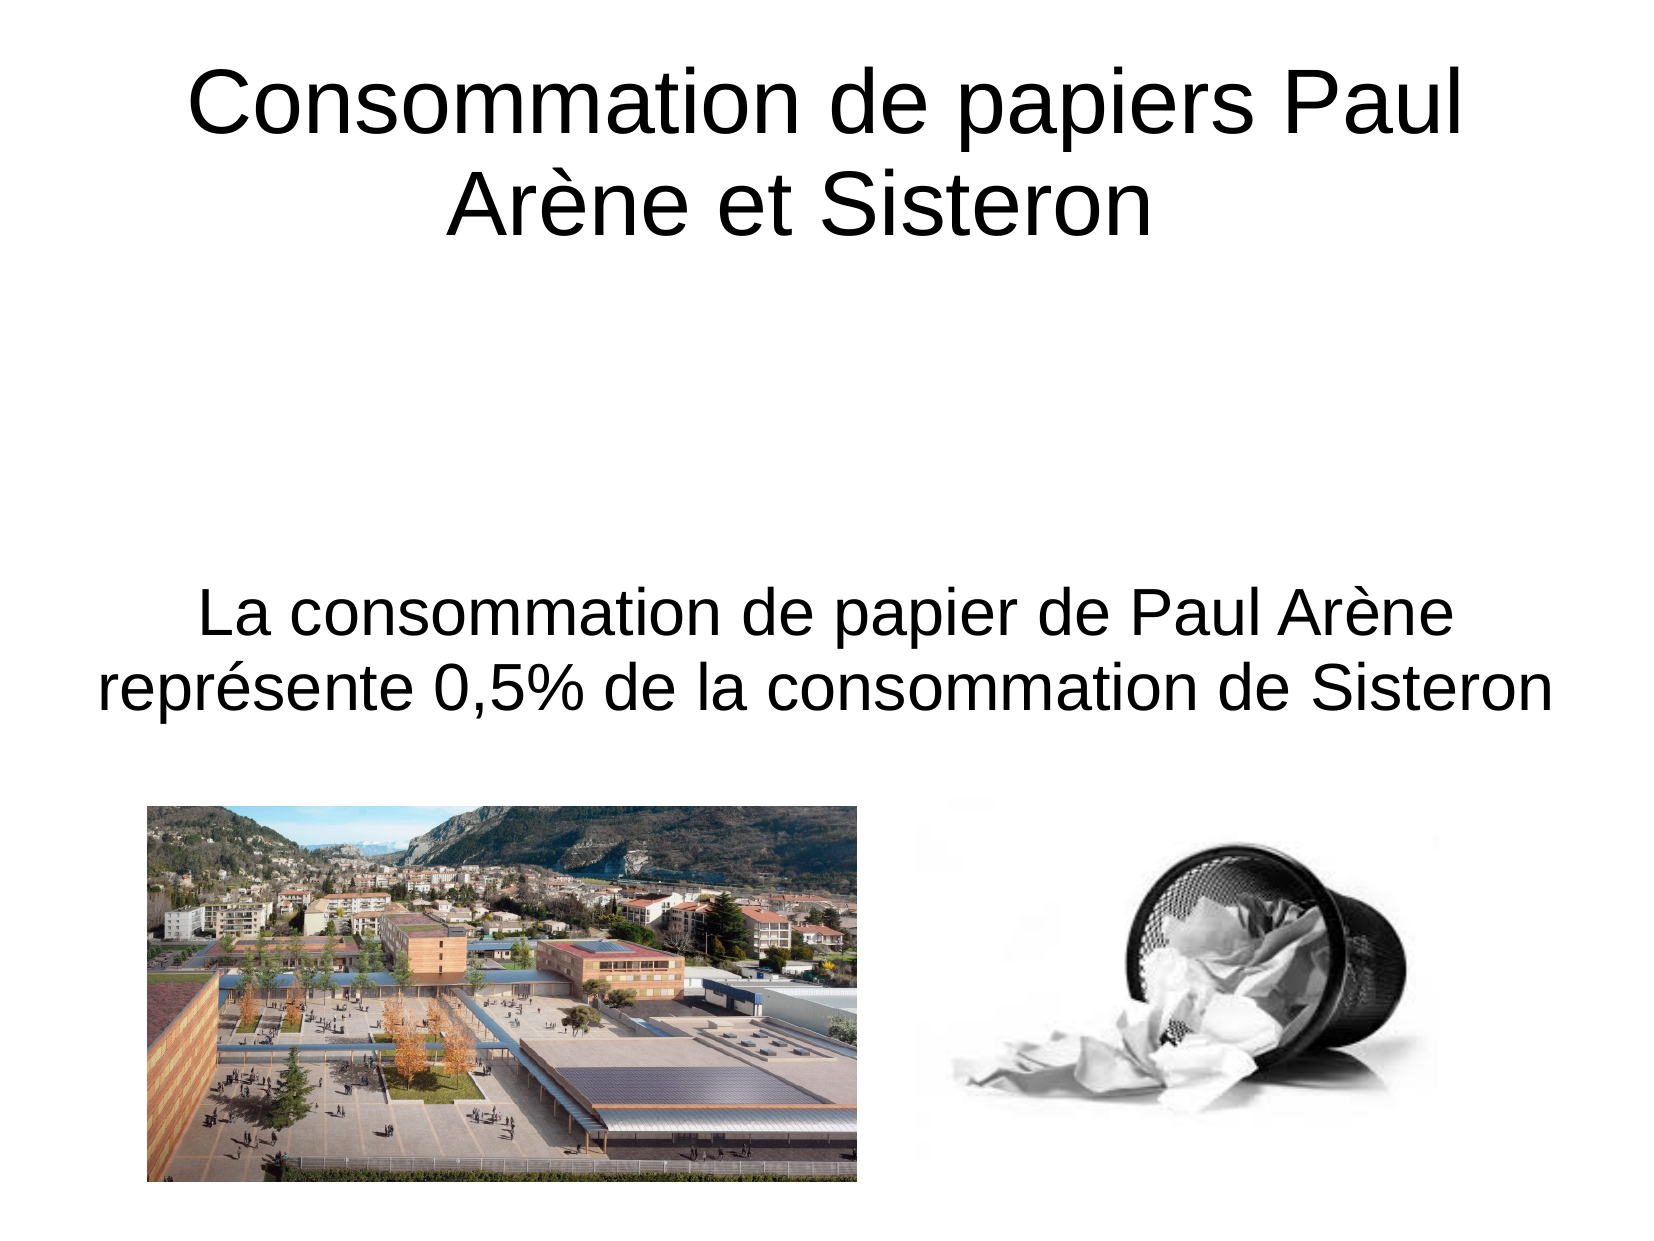

# Consommation de papiers Paul Arène et Sisteron
La consommation de papier de Paul Arène représente 0,5% de la consommation de Sisteron